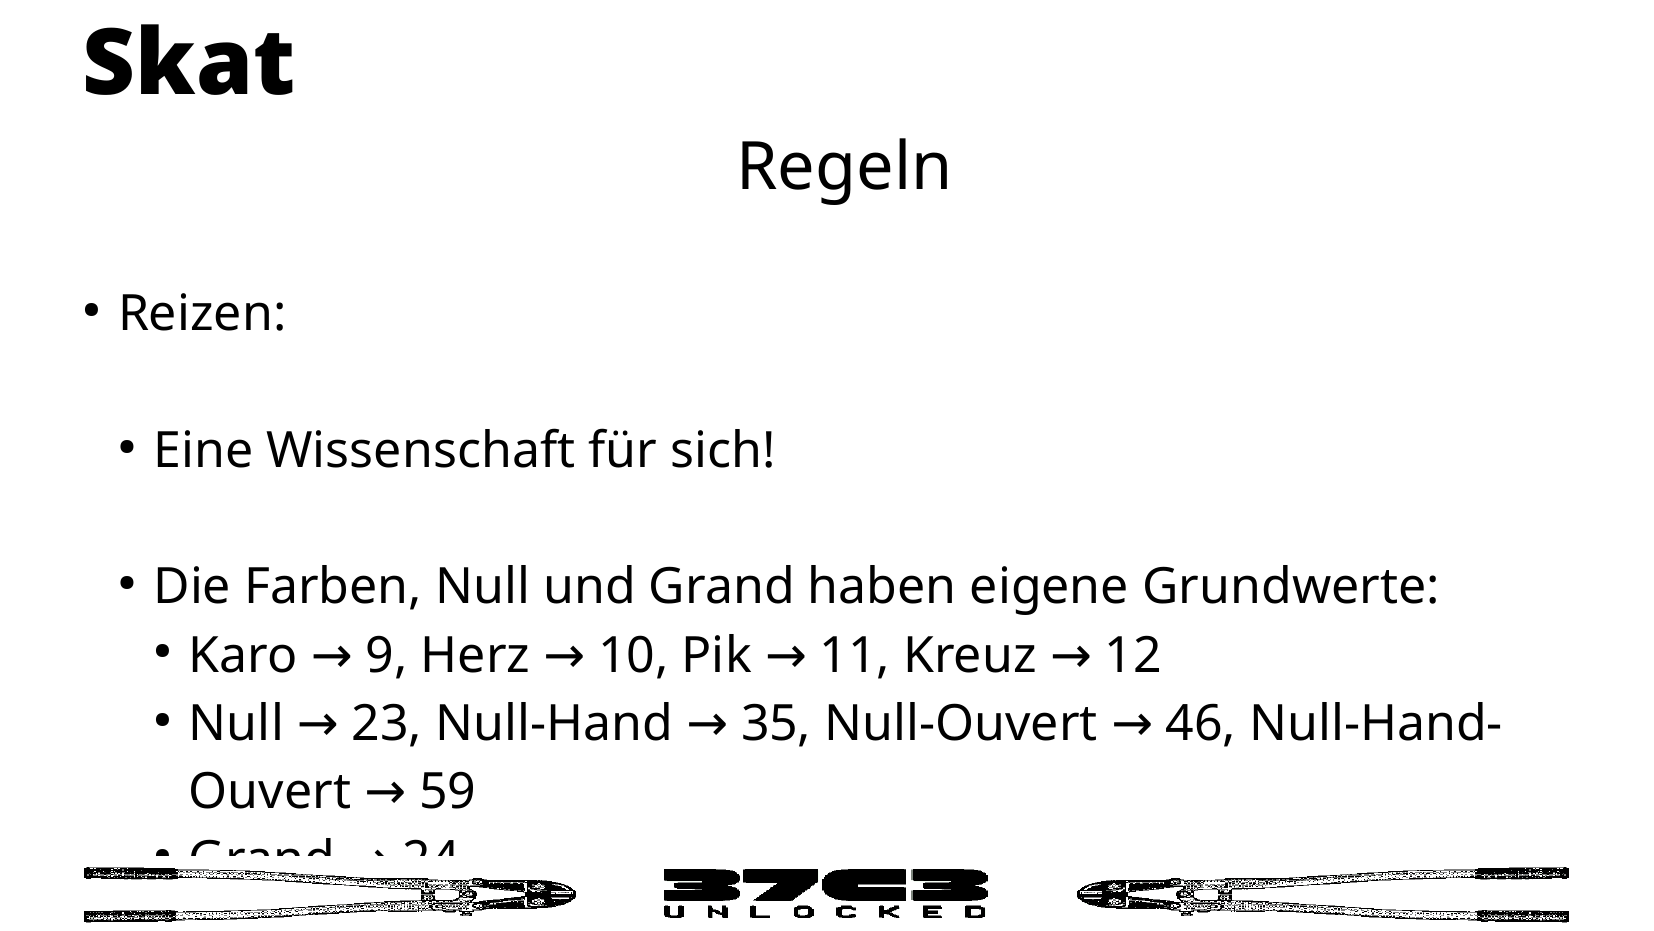

# Skat
Regeln
Reizen:
Eine Wissenschaft für sich!
Die Farben, Null und Grand haben eigene Grundwerte:
Karo → 9, Herz → 10, Pik → 11, Kreuz → 12
Null → 23, Null-Hand → 35, Null-Ouvert → 46, Null-Hand-Ouvert → 59
Grand → 24